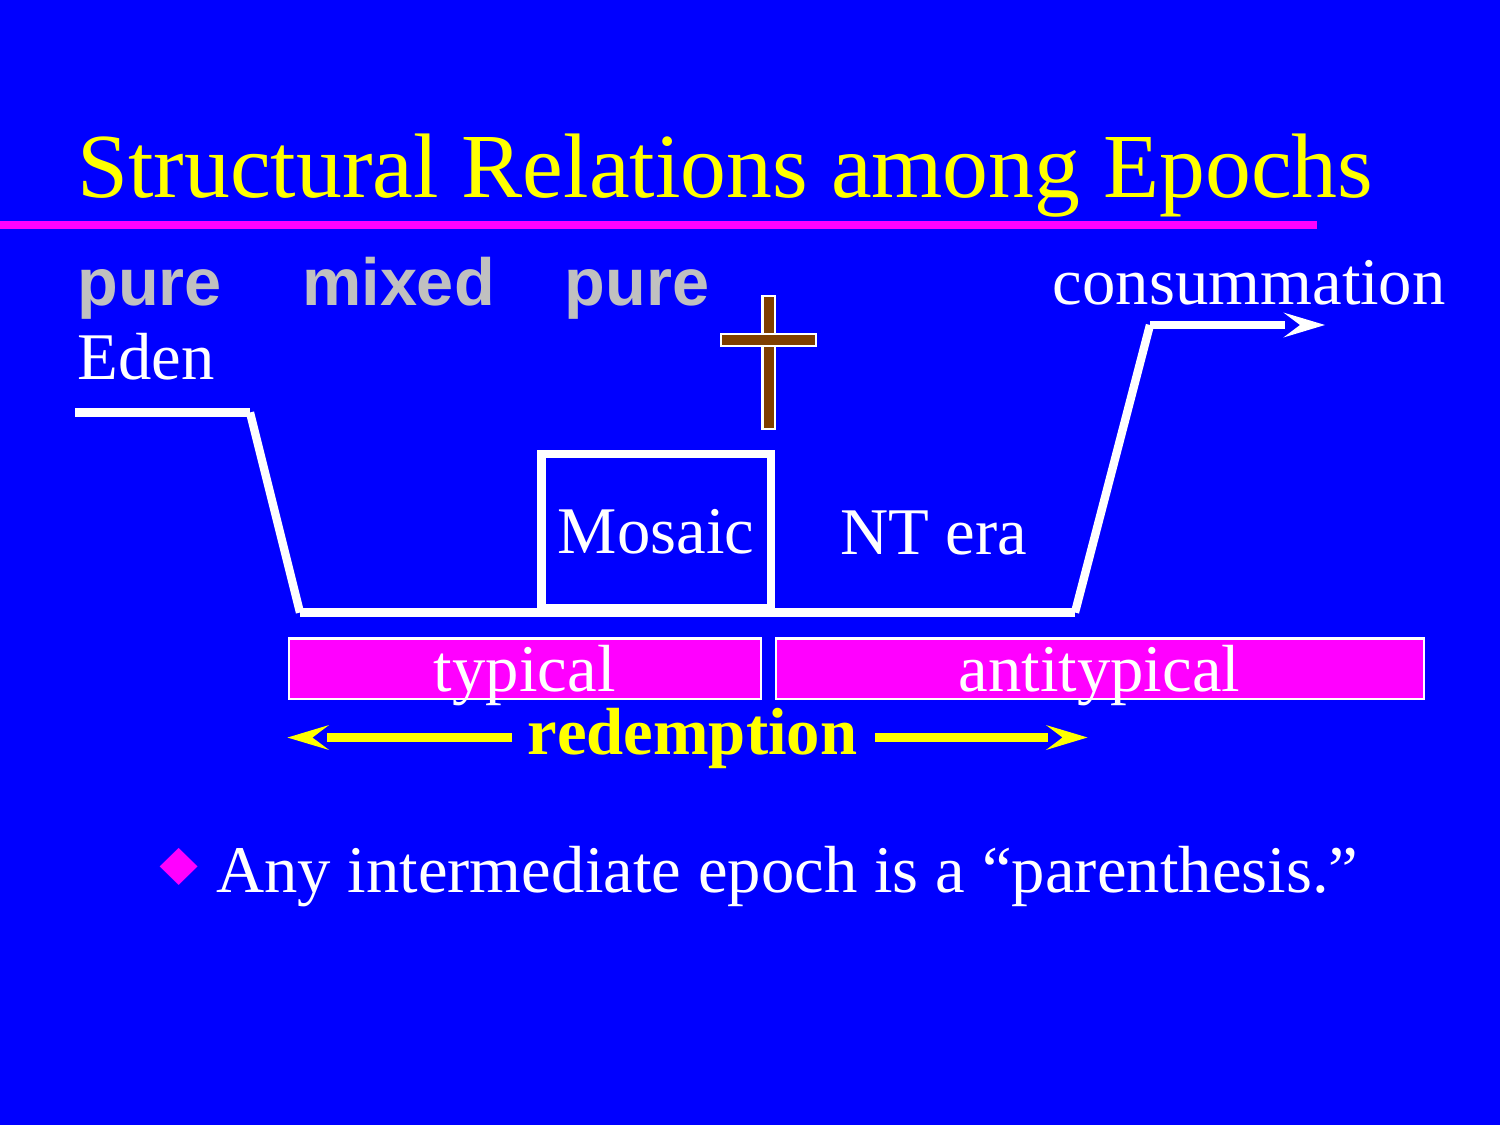

# Structural Relations among Epochs
pure
mixed
pure
consummation
Eden
Mosaic
NT era
typical
antitypical
redemption
Any intermediate epoch is a “parenthesis.”